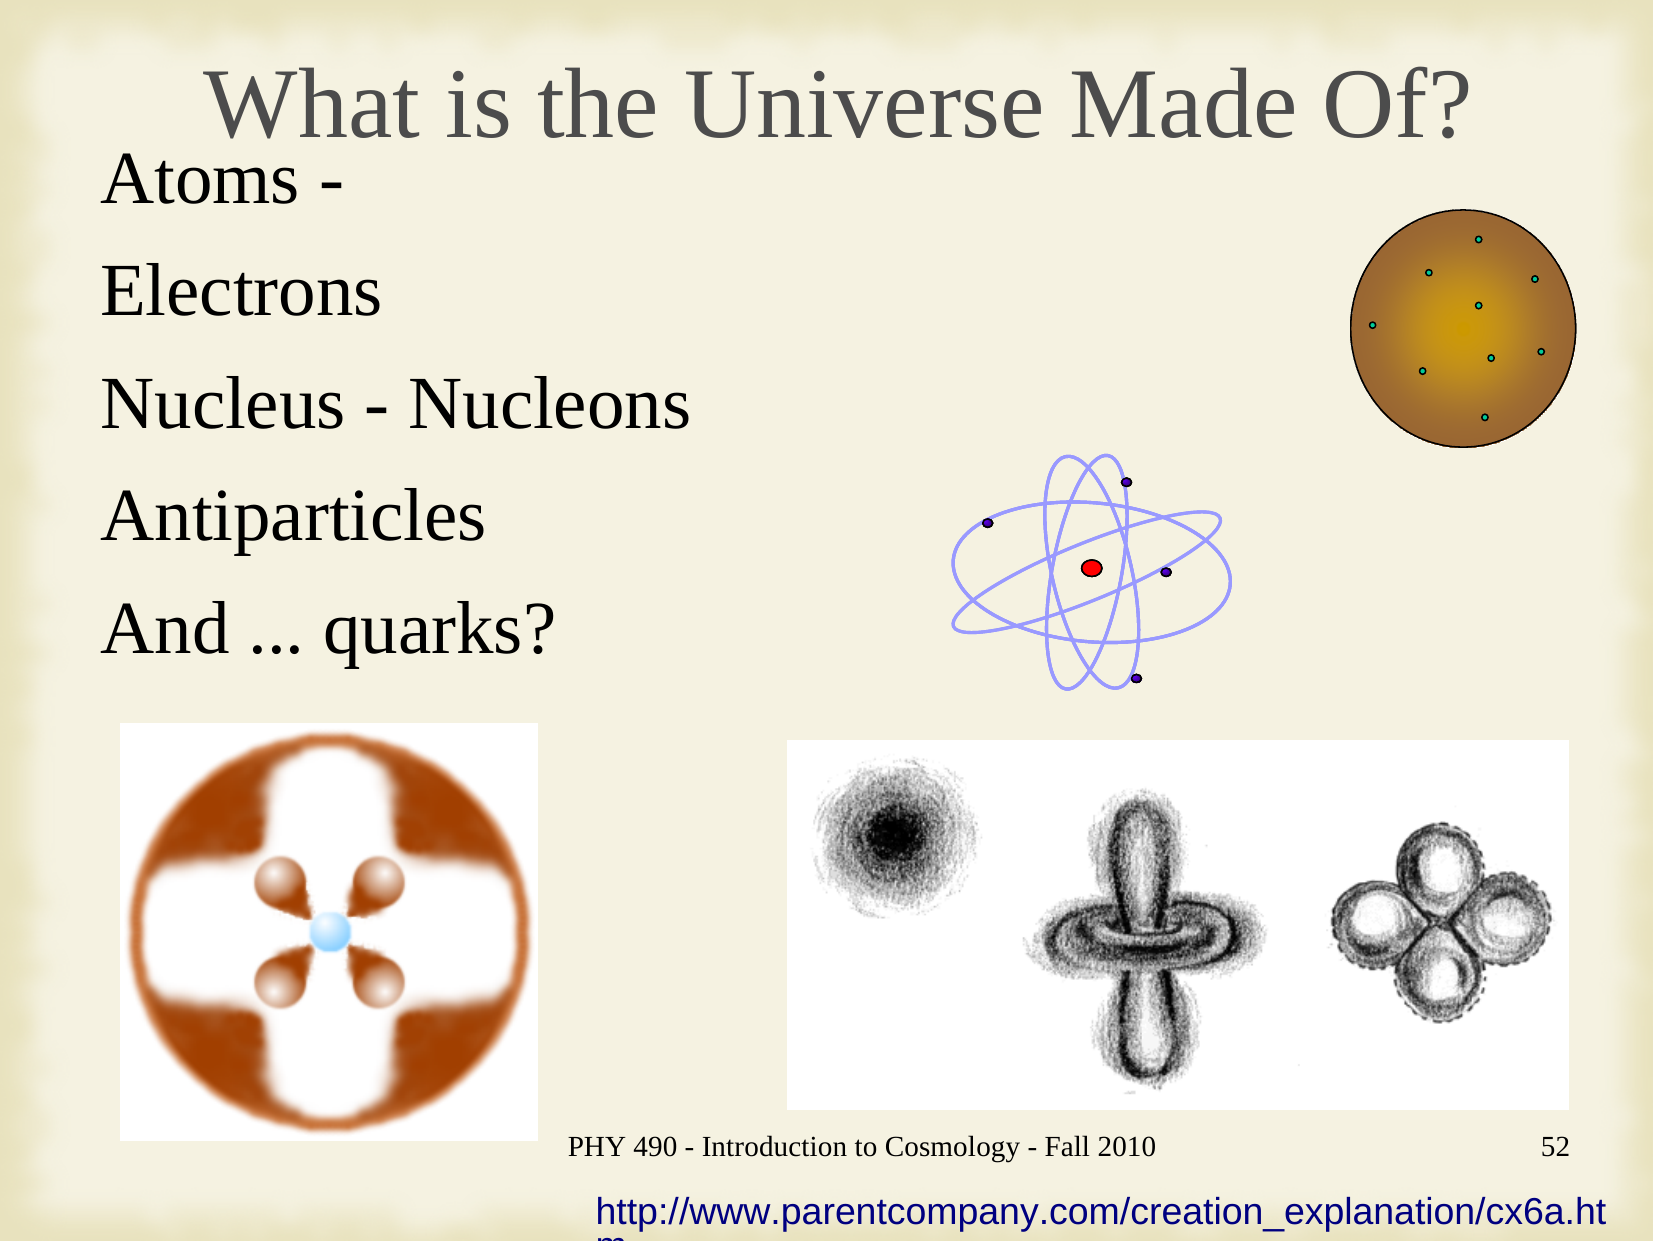

# What is the Universe Made Of?
Atoms -
Electrons
Nucleus - Nucleons
Antiparticles
And ... quarks?
PHY 490 - Introduction to Cosmology - Fall 2010
52
http://www.parentcompany.com/creation_explanation/cx6a.htm